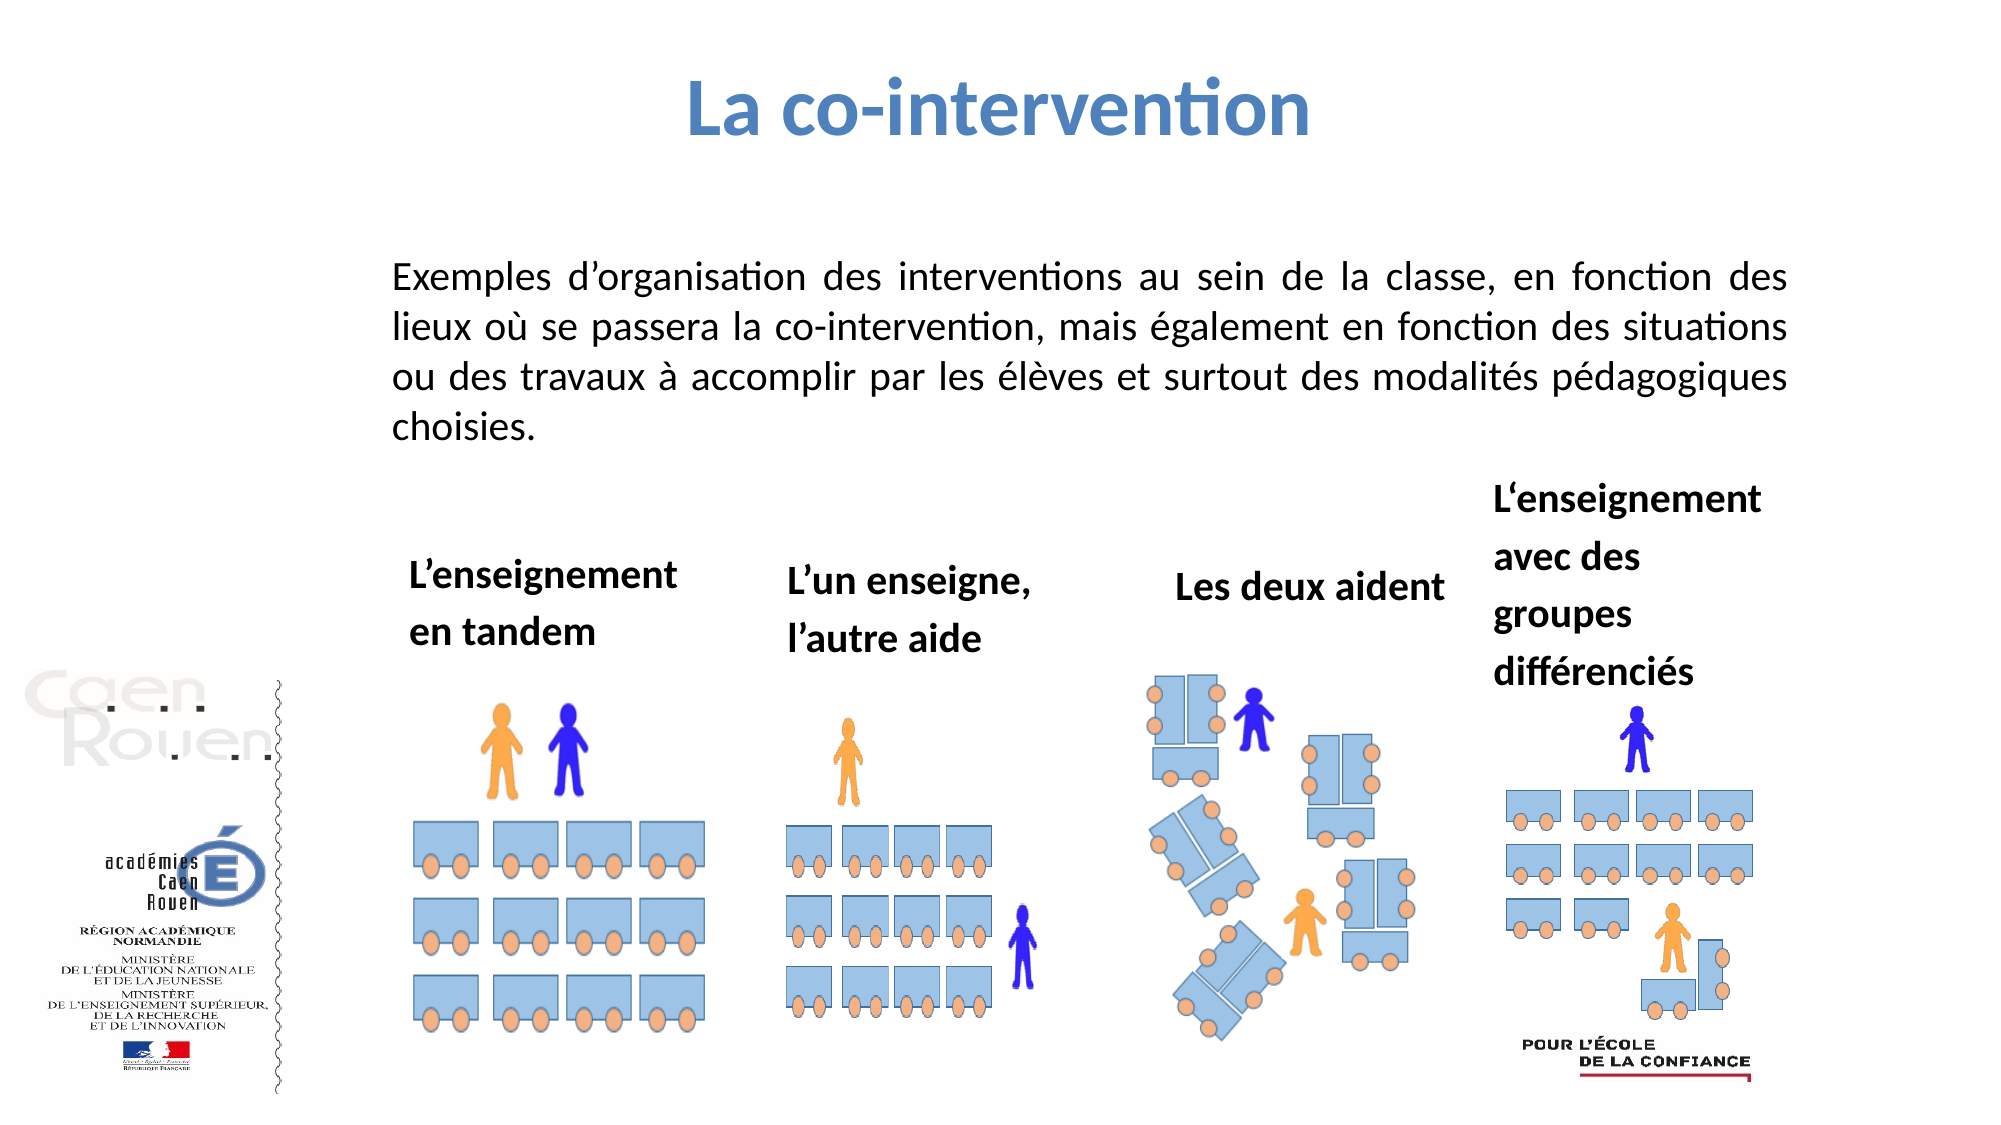

# La co-intervention
Exemples d’organisation des interventions au sein de la classe, en fonction des lieux où se passera la co-intervention, mais également en fonction des situations ou des travaux à accomplir par les élèves et surtout des modalités pédagogiques choisies.
L‘enseignement avec des
groupes différenciés
L’enseignement en tandem
L’un enseigne, l’autre aide
Les deux aident
Pratiquer la co-intervention